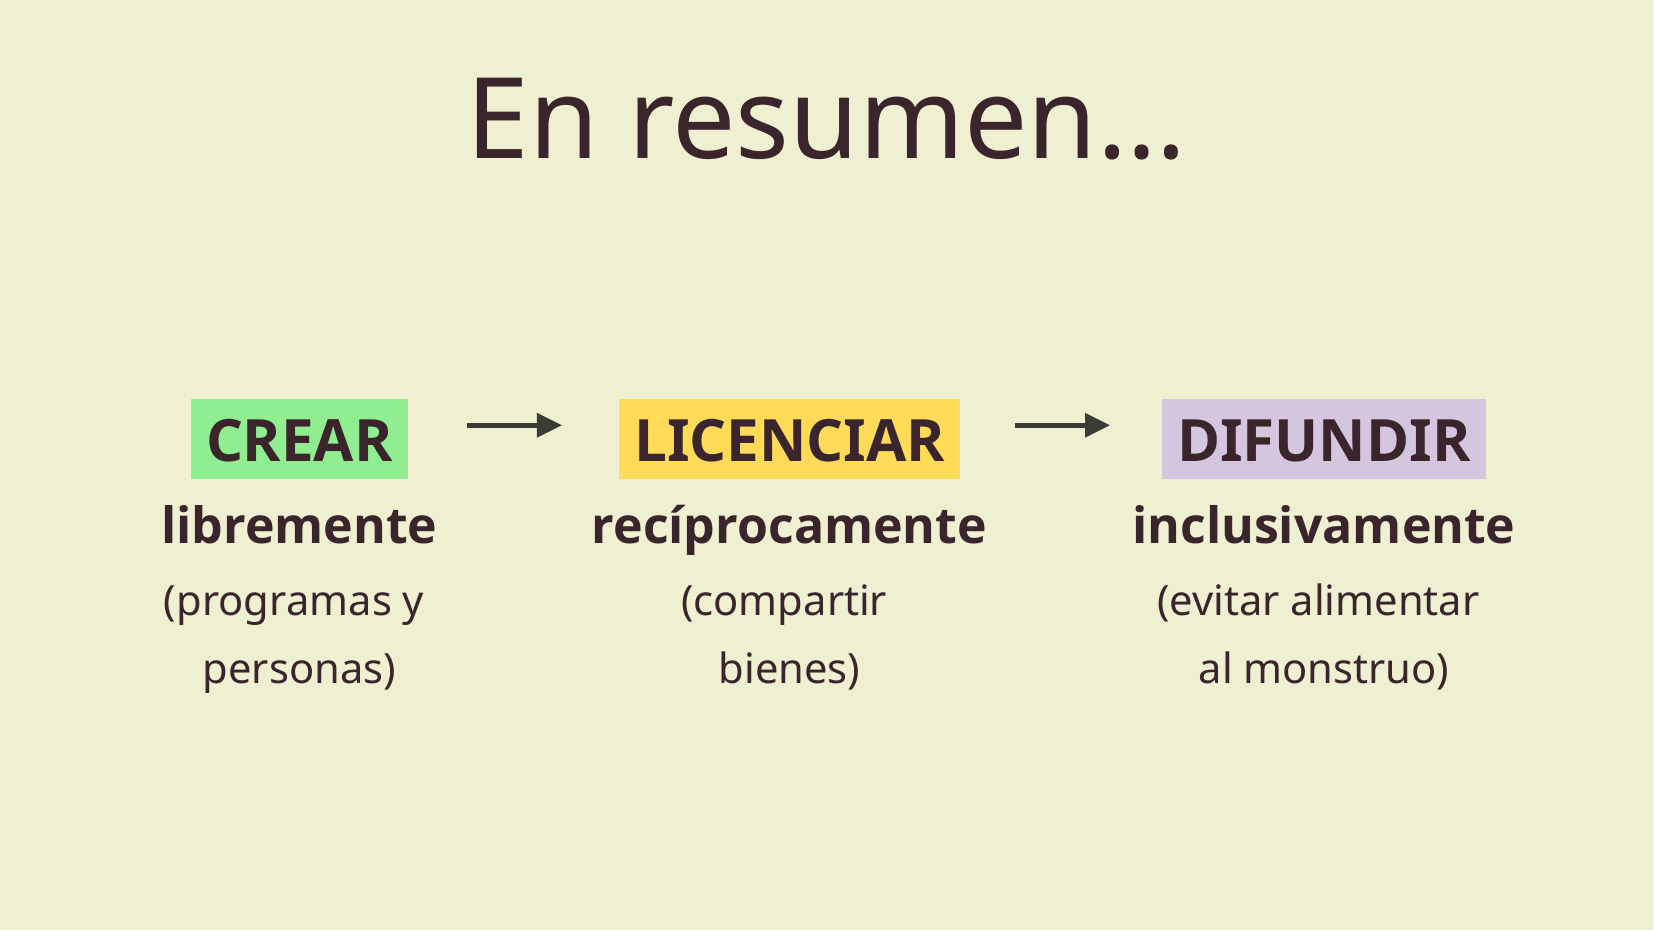

# En resumen…
 LICENCIAR
recíprocamente
(compartir
bienes)
 DIFUNDIR
inclusivamente
(evitar alimentar
al monstruo)
 CREAR
libremente
(programas y
personas)